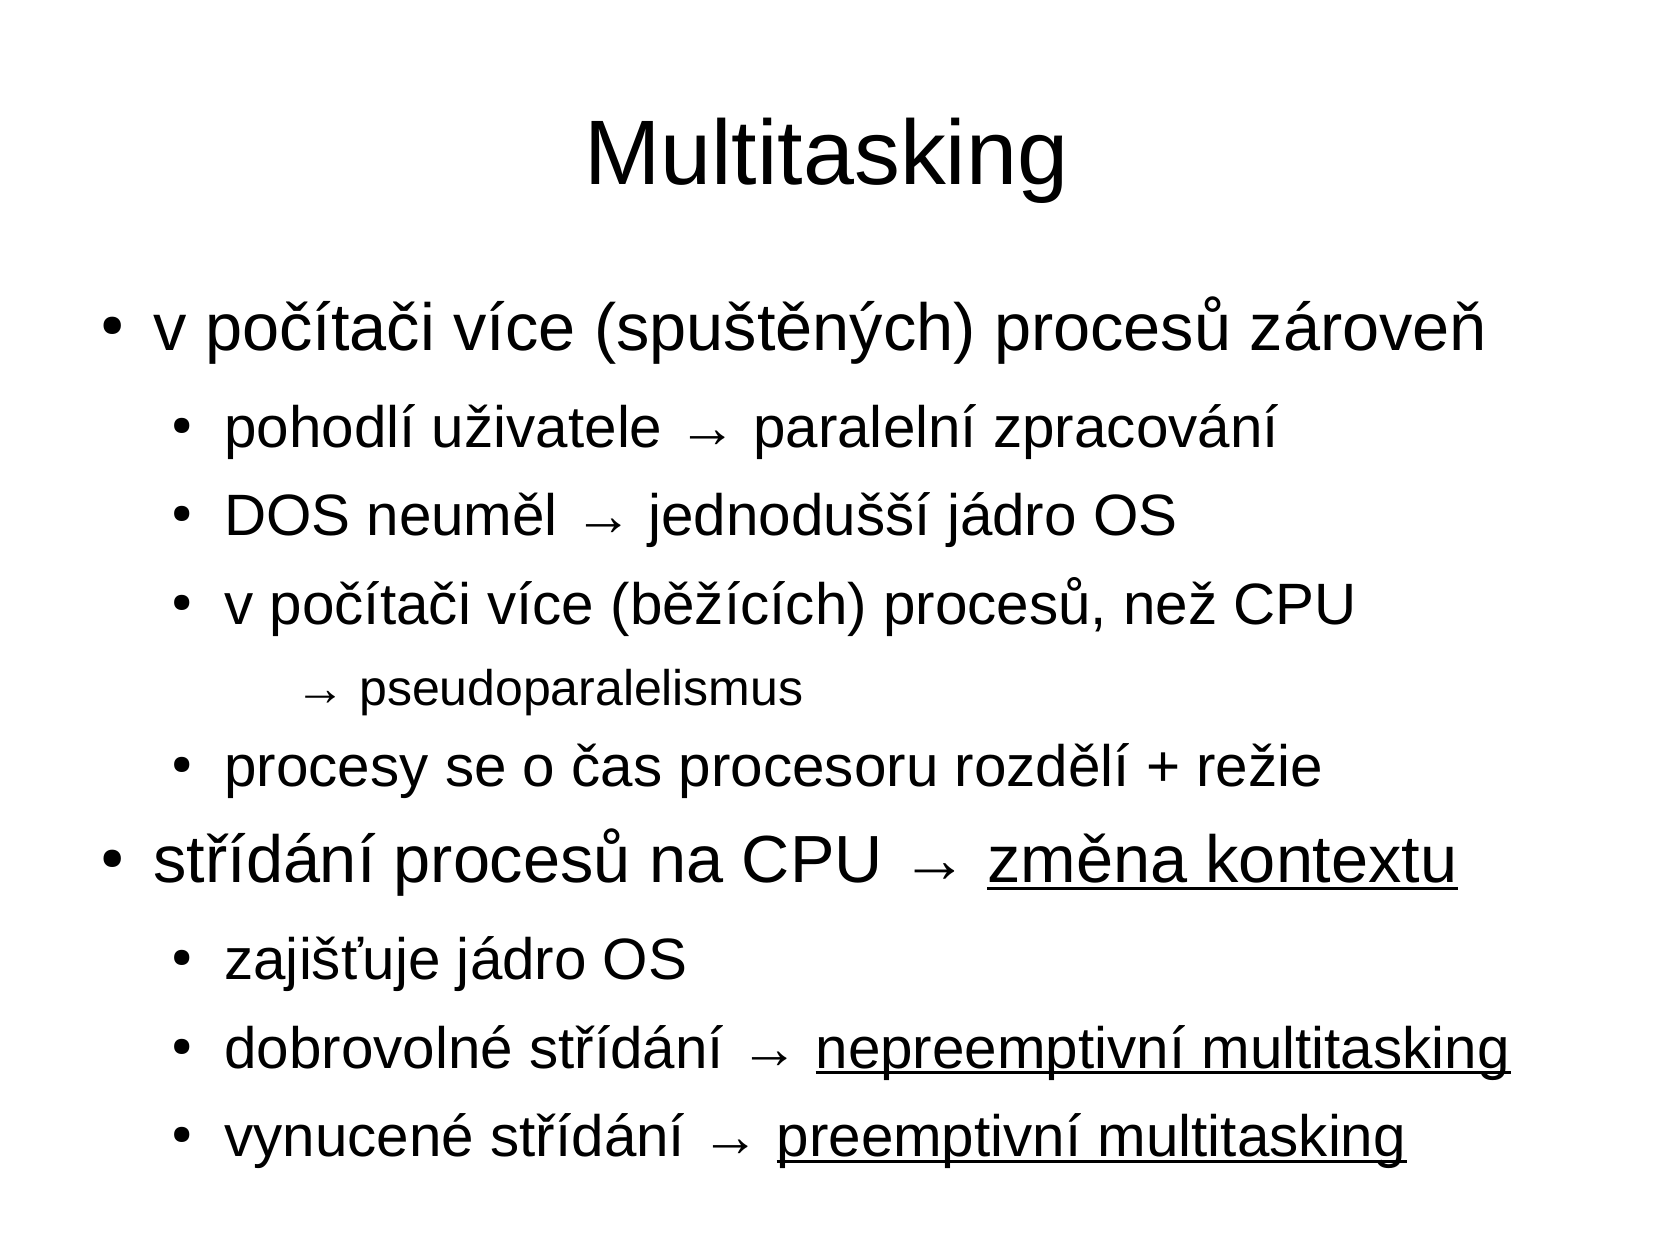

# Multitasking
v počítači více (spuštěných) procesů zároveň
pohodlí uživatele → paralelní zpracování
DOS neuměl → jednodušší jádro OS
v počítači více (běžících) procesů, než CPU
→ pseudoparalelismus
procesy se o čas procesoru rozdělí + režie
střídání procesů na CPU → změna kontextu
zajišťuje jádro OS
dobrovolné střídání → nepreemptivní multitasking
vynucené střídání → preemptivní multitasking